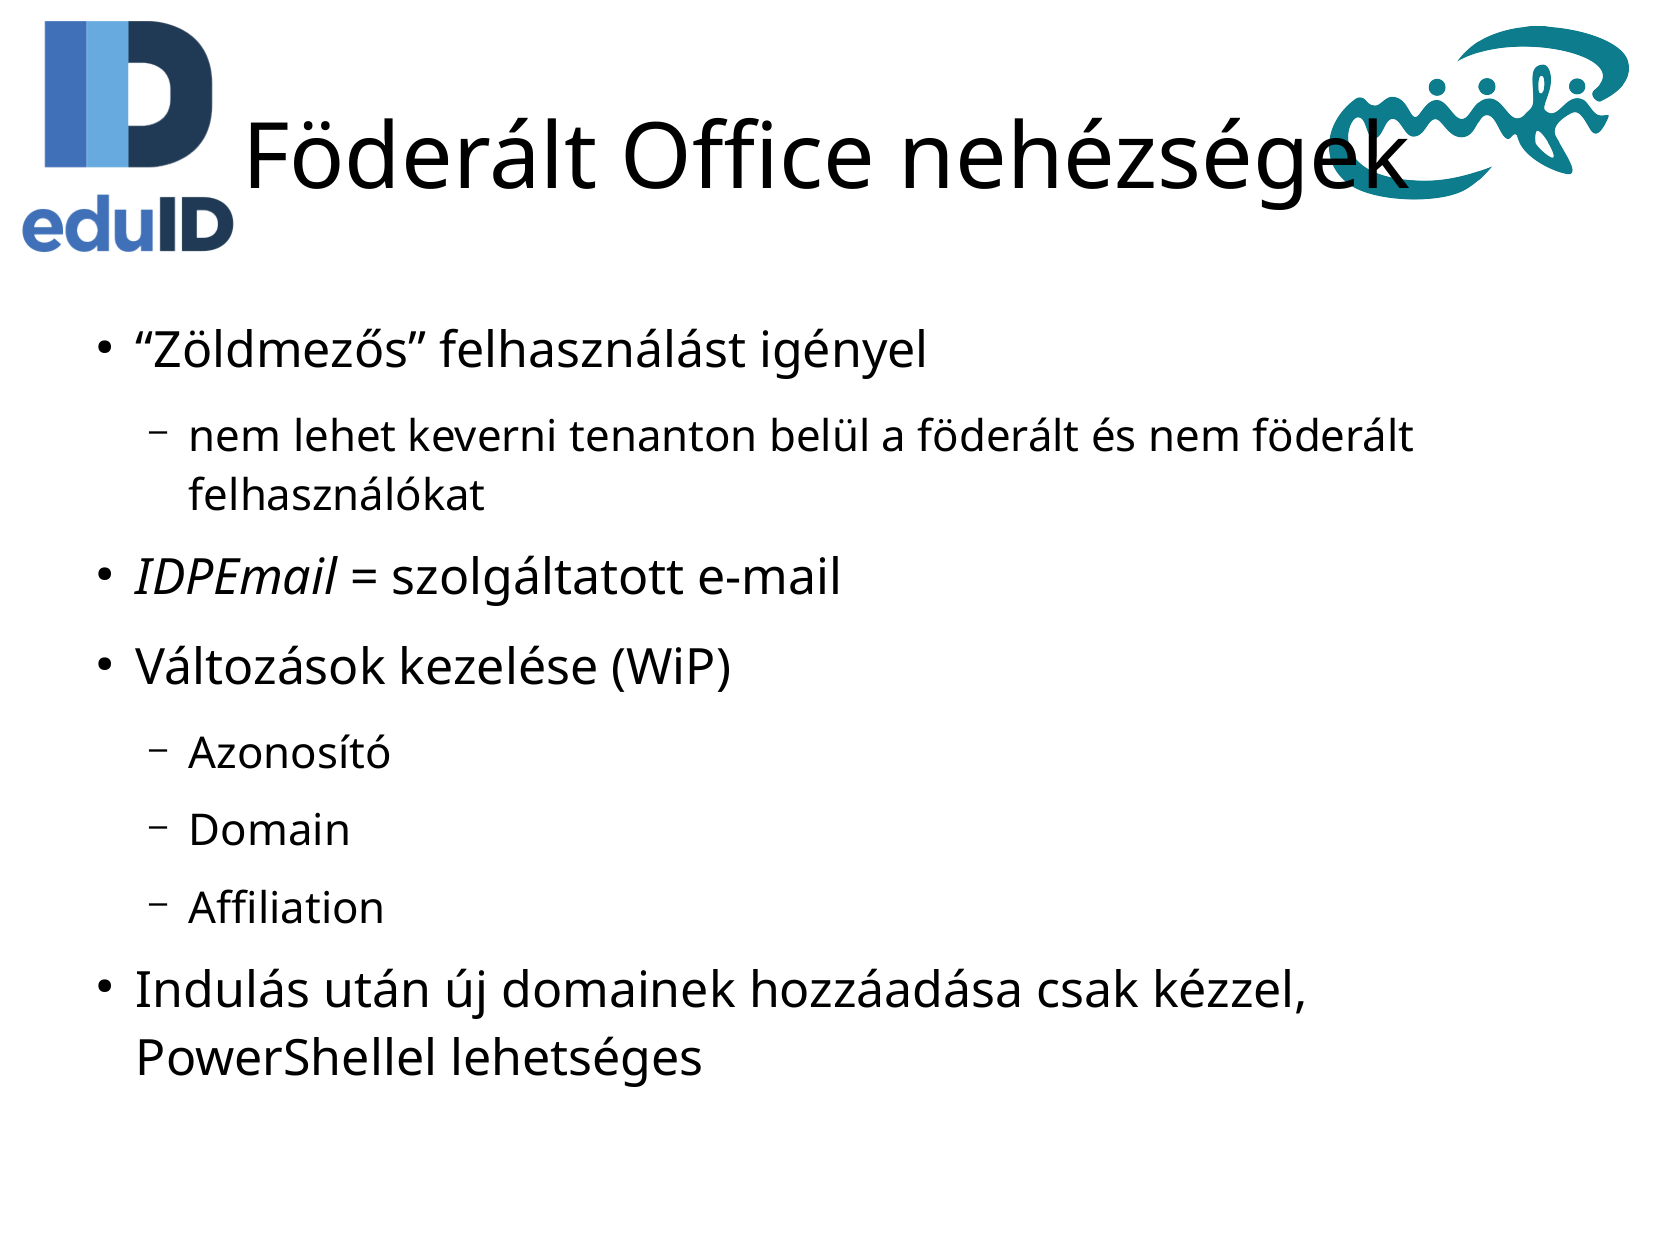

# Föderált Office nehézségek
“Zöldmezős” felhasználást igényel
nem lehet keverni tenanton belül a föderált és nem föderált felhasználókat
IDPEmail = szolgáltatott e-mail
Változások kezelése (WiP)
Azonosító
Domain
Affiliation
Indulás után új domainek hozzáadása csak kézzel, PowerShellel lehetséges